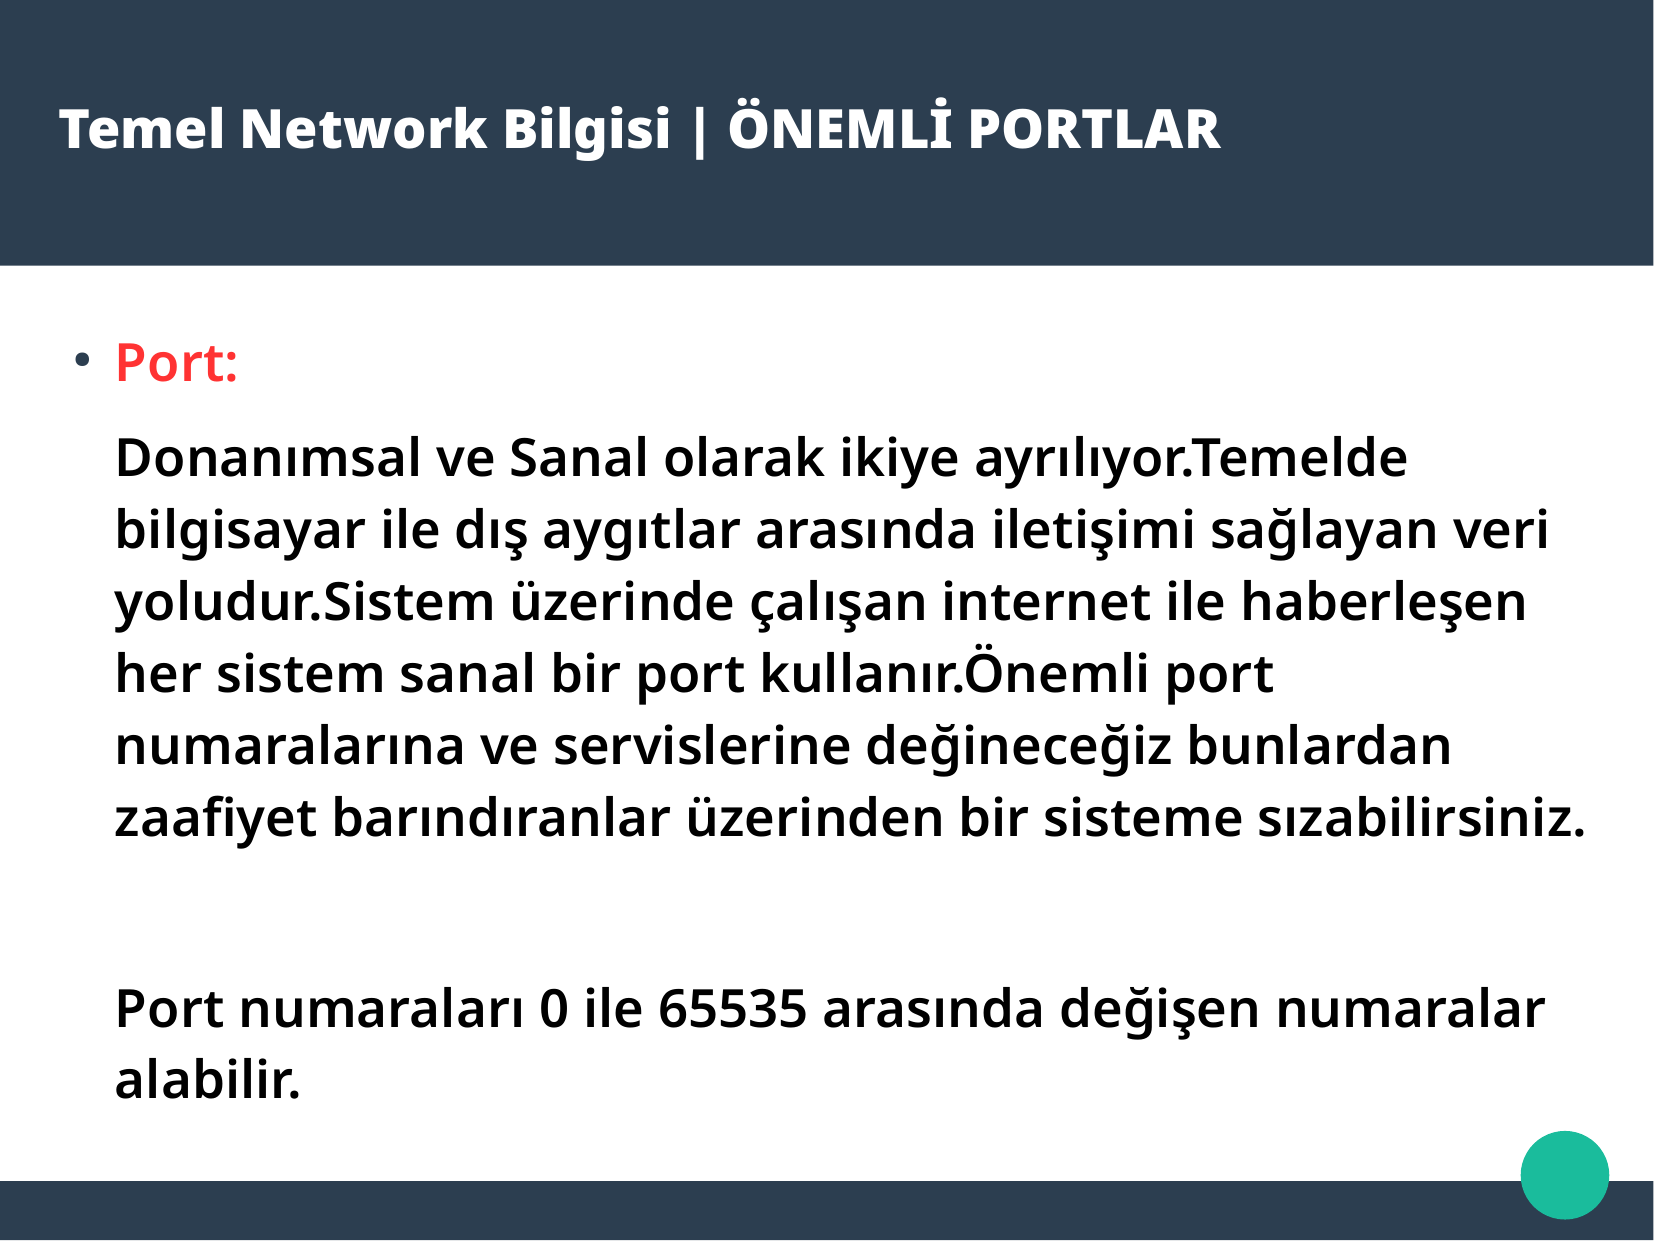

# Temel Network Bilgisi | ÖNEMLİ PORTLAR
Port:
Donanımsal ve Sanal olarak ikiye ayrılıyor.Temelde bilgisayar ile dış aygıtlar arasında iletişimi sağlayan veri yoludur.Sistem üzerinde çalışan internet ile haberleşen her sistem sanal bir port kullanır.Önemli port numaralarına ve servislerine değineceğiz bunlardan zaafiyet barındıranlar üzerinden bir sisteme sızabilirsiniz.
Port numaraları 0 ile 65535 arasında değişen numaralar alabilir.